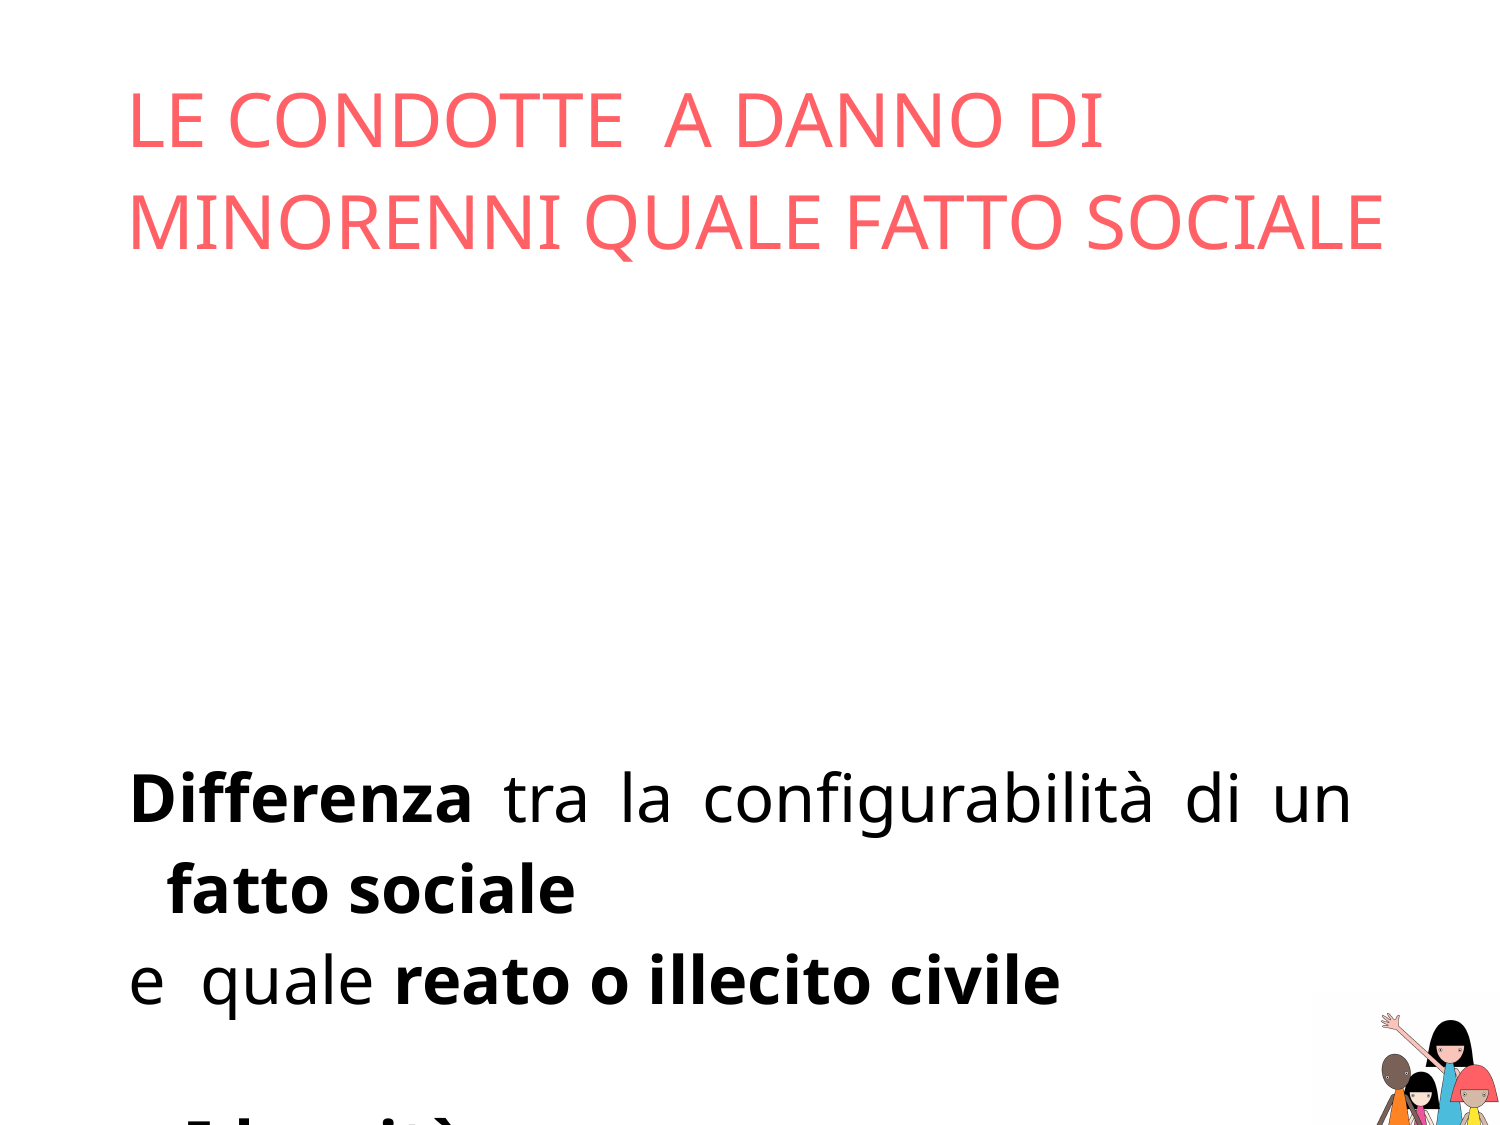

LE CONDOTTE A DANNO DI MINORENNI QUALE FATTO SOCIALE
Differenza tra la configurabilità di un fatto sociale
e quale reato o illecito civile
 Idoneità a provocare comunque un pregiudizio ad un minorenne comporta allo stesso modo un intervento progettuale
 Intervento di protezione sociale, sanitario, educativo, slegato e non condizionato dalla configurabilità o dalla denuncia penale, ovvero da esiti penali e civili
: